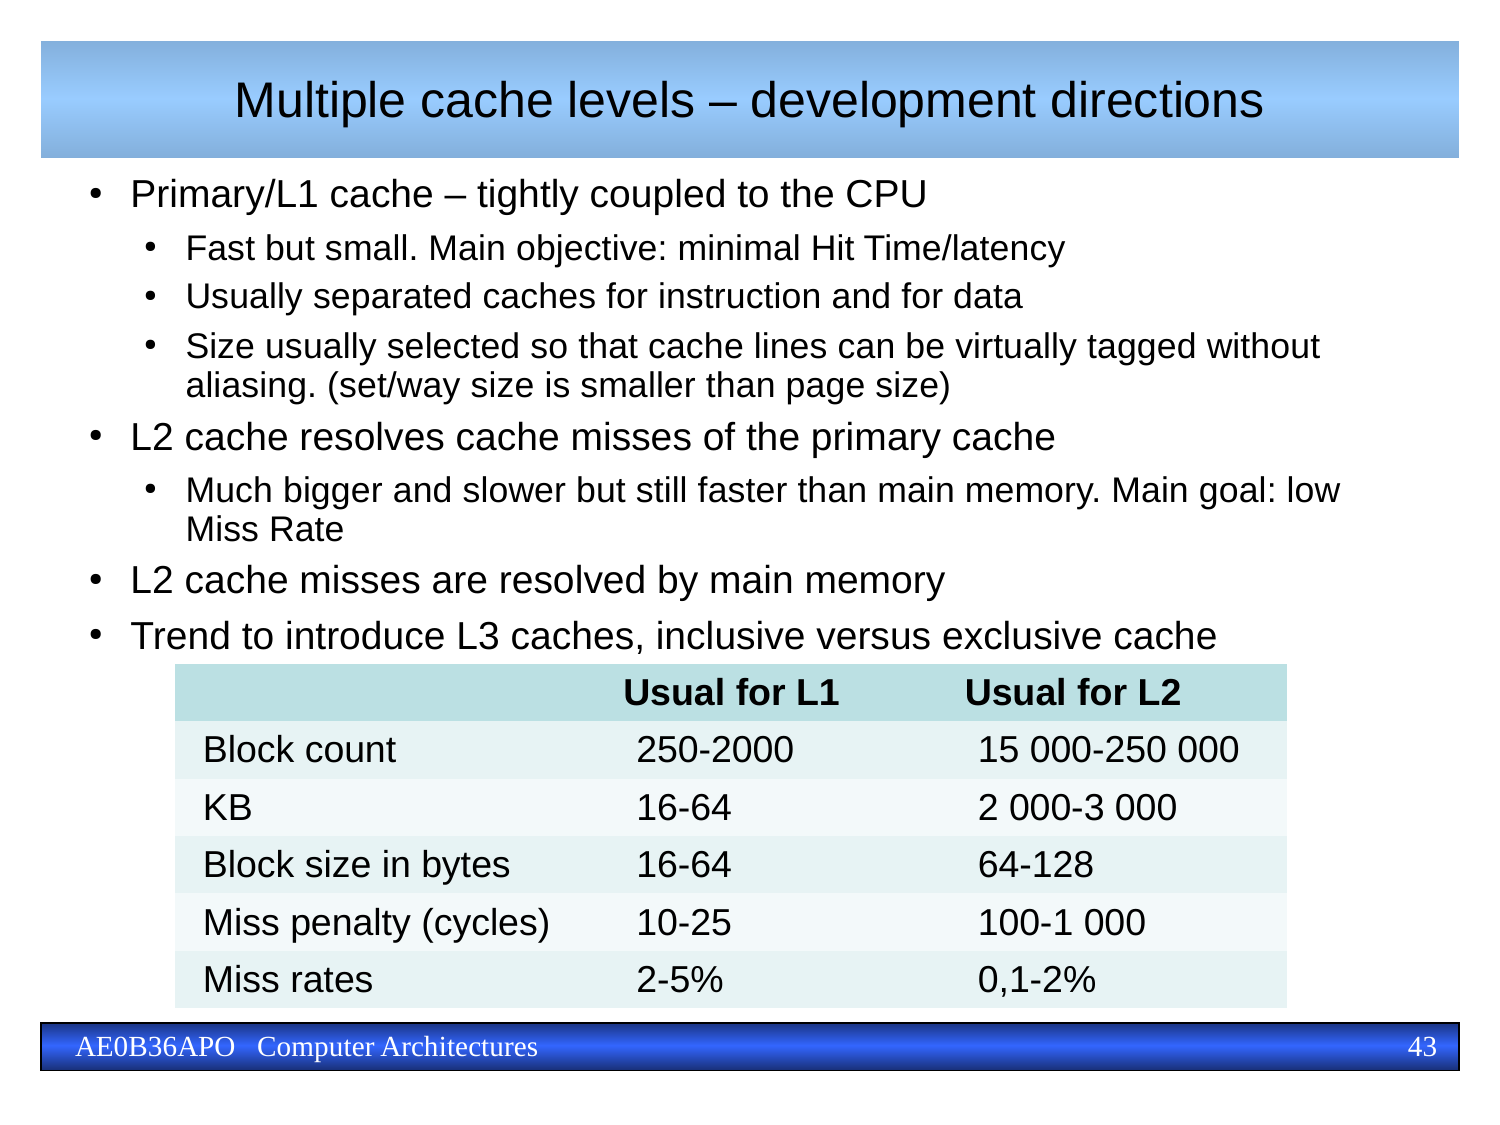

# Multiple cache levels – development directions
Primary/L1 cache – tightly coupled to the CPU
Fast but small. Main objective: minimal Hit Time/latency
Usually separated caches for instruction and for data
Size usually selected so that cache lines can be virtually tagged without aliasing. (set/way size is smaller than page size)
L2 cache resolves cache misses of the primary cache
Much bigger and slower but still faster than main memory. Main goal: low Miss Rate
L2 cache misses are resolved by main memory
Trend to introduce L3 caches, inclusive versus exclusive cache
| | Usual for L1 | Usual for L2 |
| --- | --- | --- |
| Block count | 250-2000 | 15 000-250 000 |
| KB | 16-64 | 2 000-3 000 |
| Block size in bytes | 16-64 | 64-128 |
| Miss penalty (cycles) | 10-25 | 100-1 000 |
| Miss rates | 2-5% | 0,1-2% |
AE0B36APO Computer Architectures
43